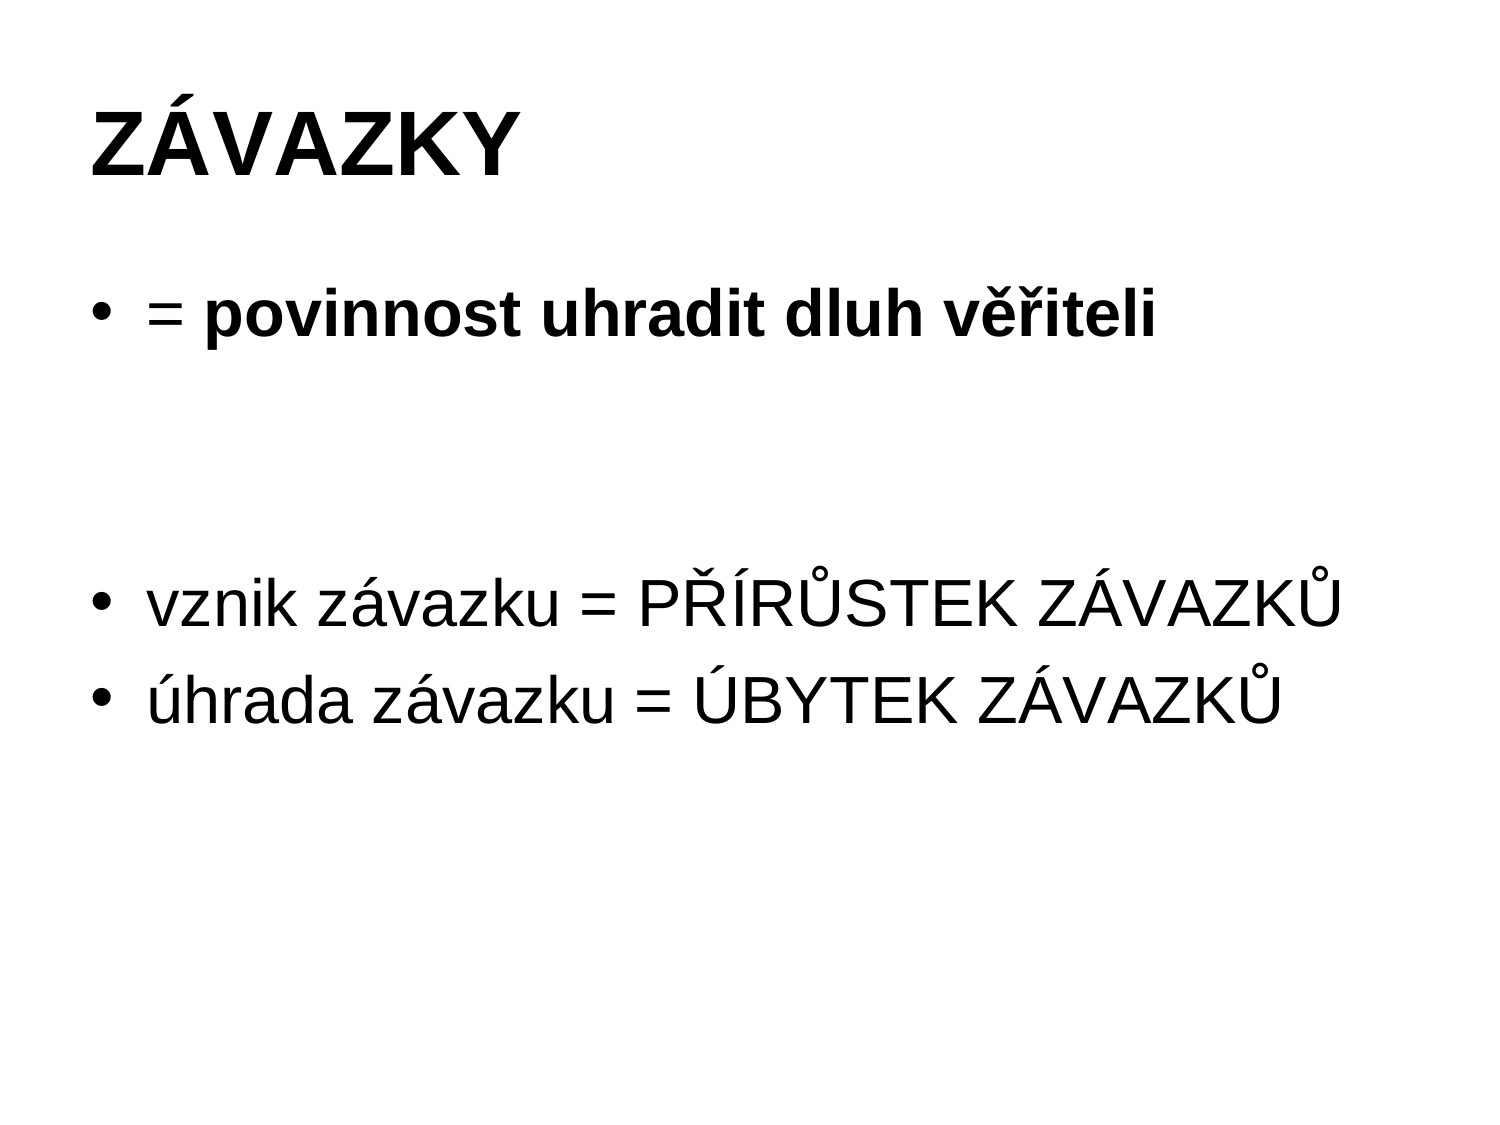

# ZÁVAZKY
= povinnost uhradit dluh věřiteli
vznik závazku = PŘÍRŮSTEK ZÁVAZKŮ
úhrada závazku = ÚBYTEK ZÁVAZKŮ